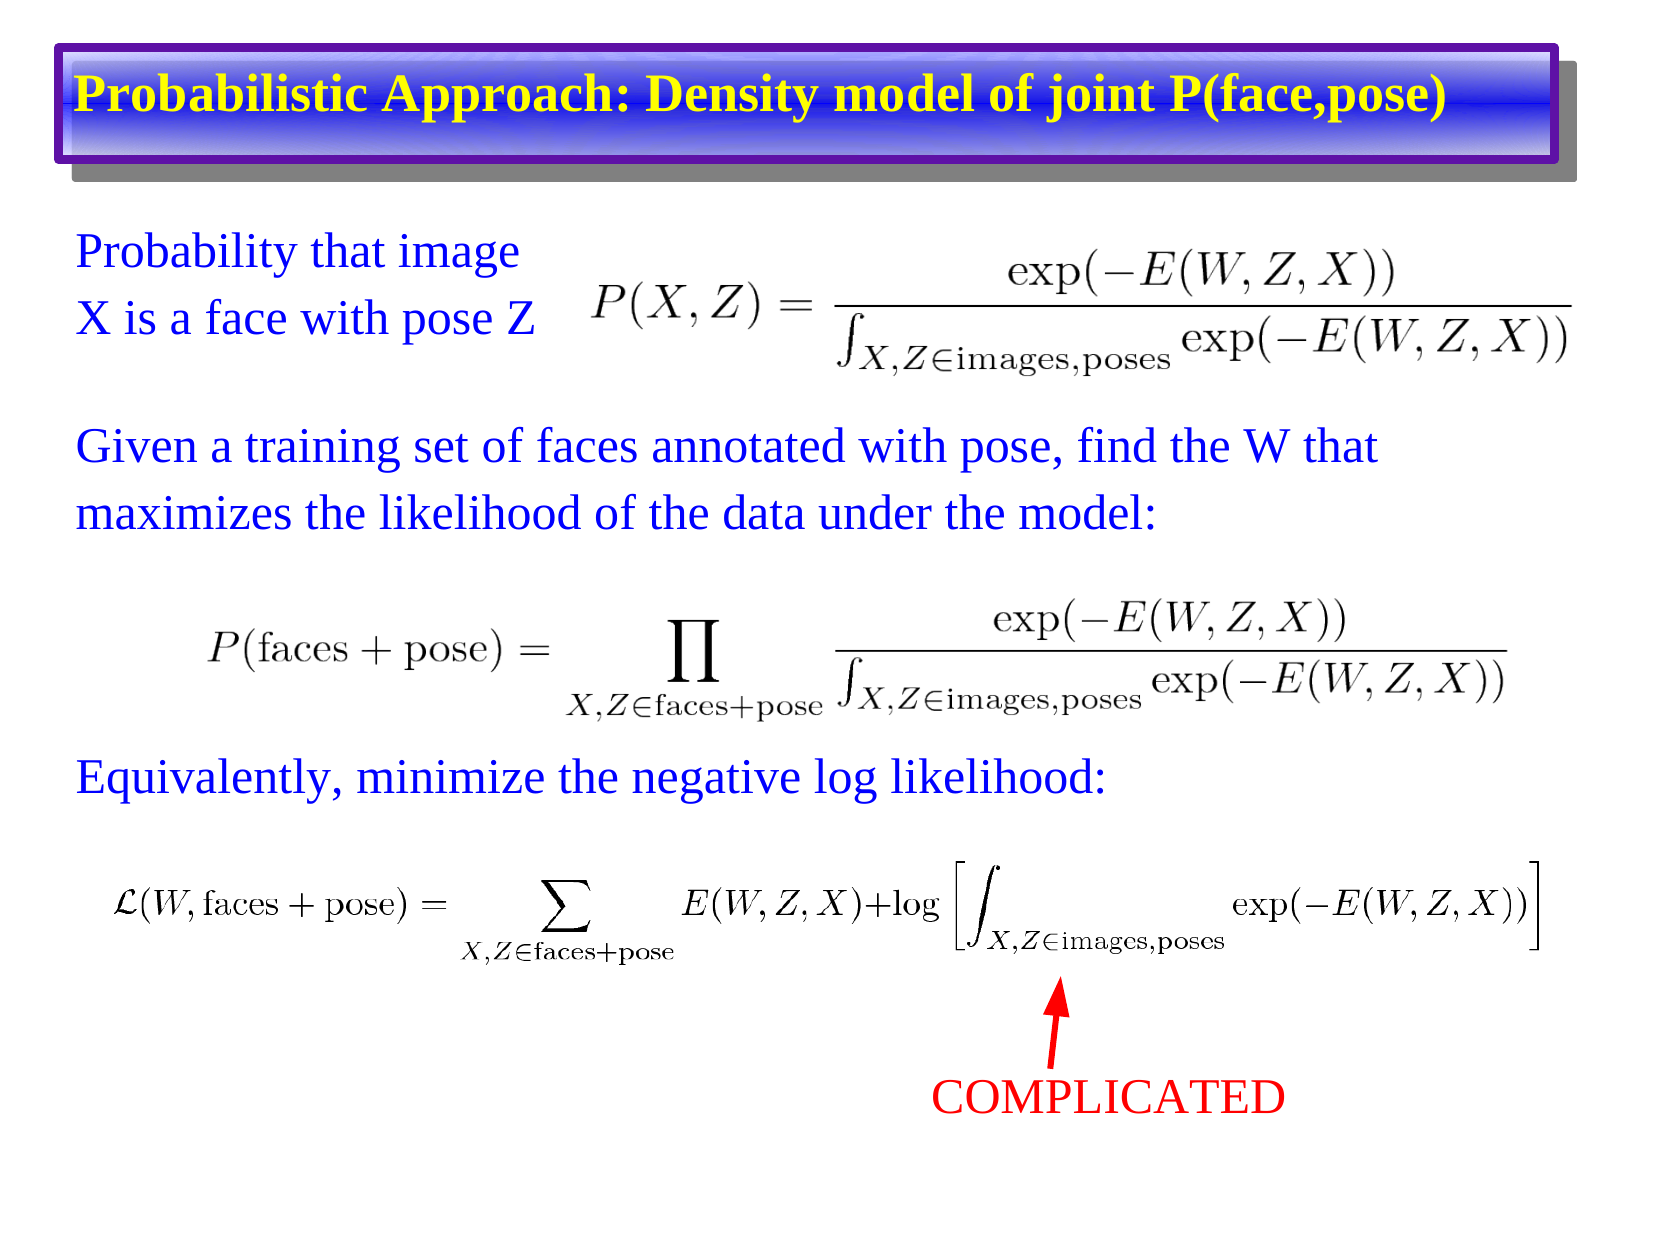

Probabilistic Approach: Density model of joint P(face,pose)
Probability that image
X is a face with pose Z
Given a training set of faces annotated with pose, find the W that
maximizes the likelihood of the data under the model:
) +
)
(
(
Equivalently, minimize the negative log likelihood:
=
=
(
)
COMPLICATED